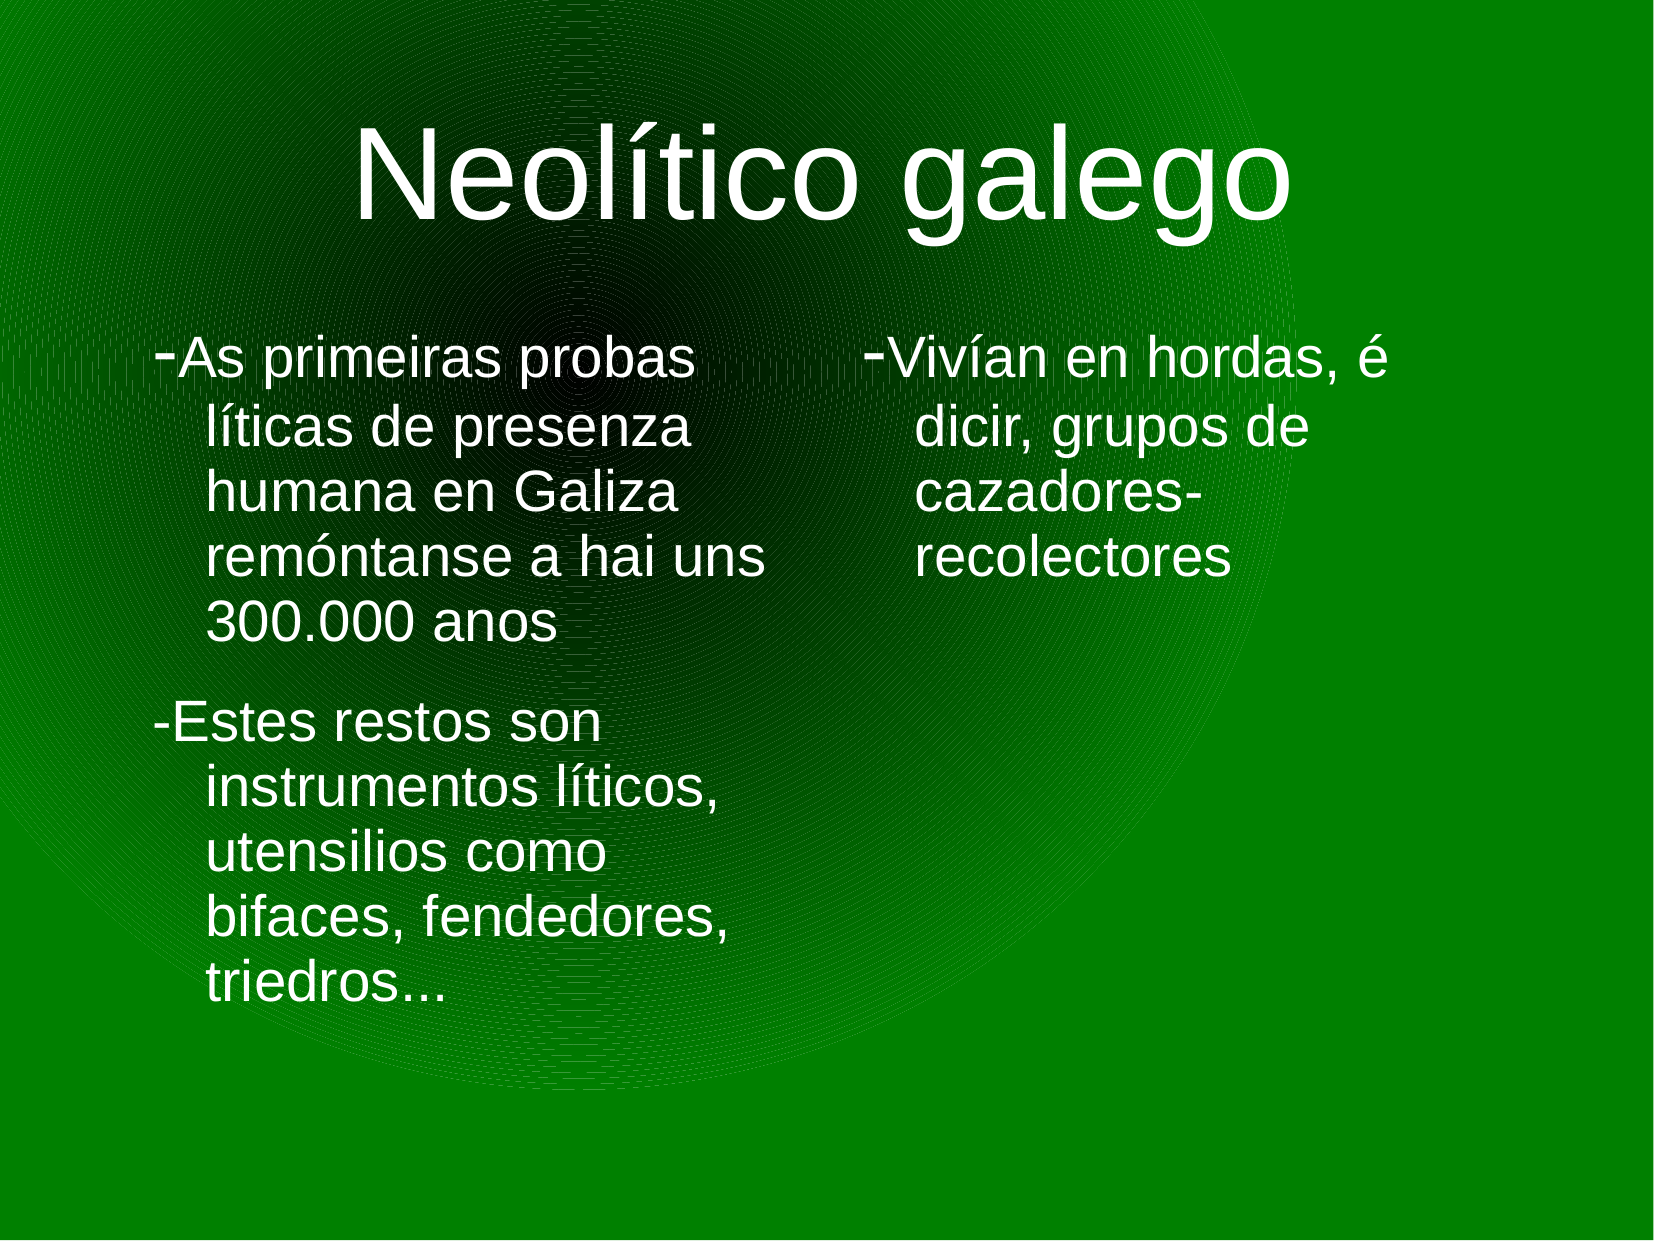

# Neolítico galego
-As primeiras probas líticas de presenza humana en Galiza remóntanse a hai uns 300.000 anos
-Estes restos son instrumentos líticos, utensilios como bifaces, fendedores, triedros...
-Vivían en hordas, é dicir, grupos de cazadores-recolectores